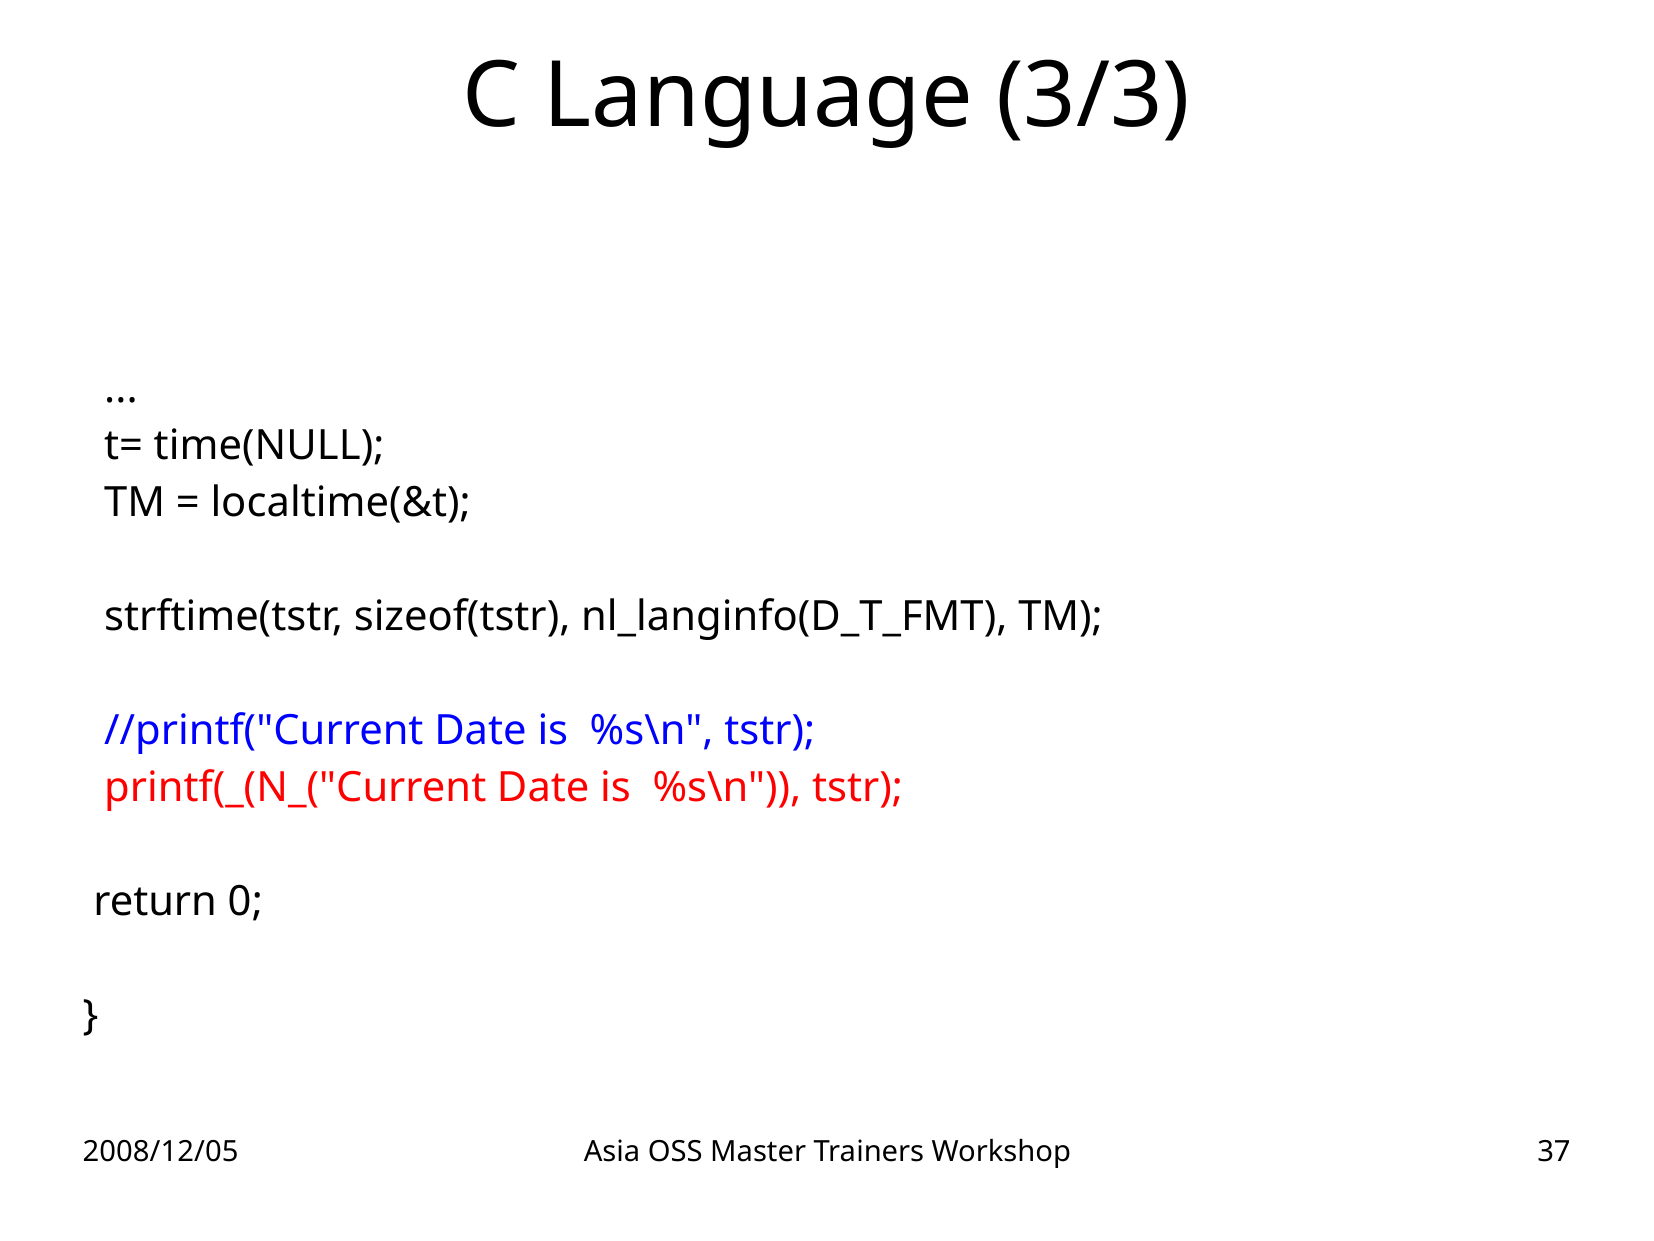

# C Language (3/3)
 ...
 t= time(NULL);
 TM = localtime(&t);
 strftime(tstr, sizeof(tstr), nl_langinfo(D_T_FMT), TM);
 //printf("Current Date is %s\n", tstr);
 printf(_(N_("Current Date is %s\n")), tstr);
 return 0;
}
2008/12/05
Asia OSS Master Trainers Workshop
37